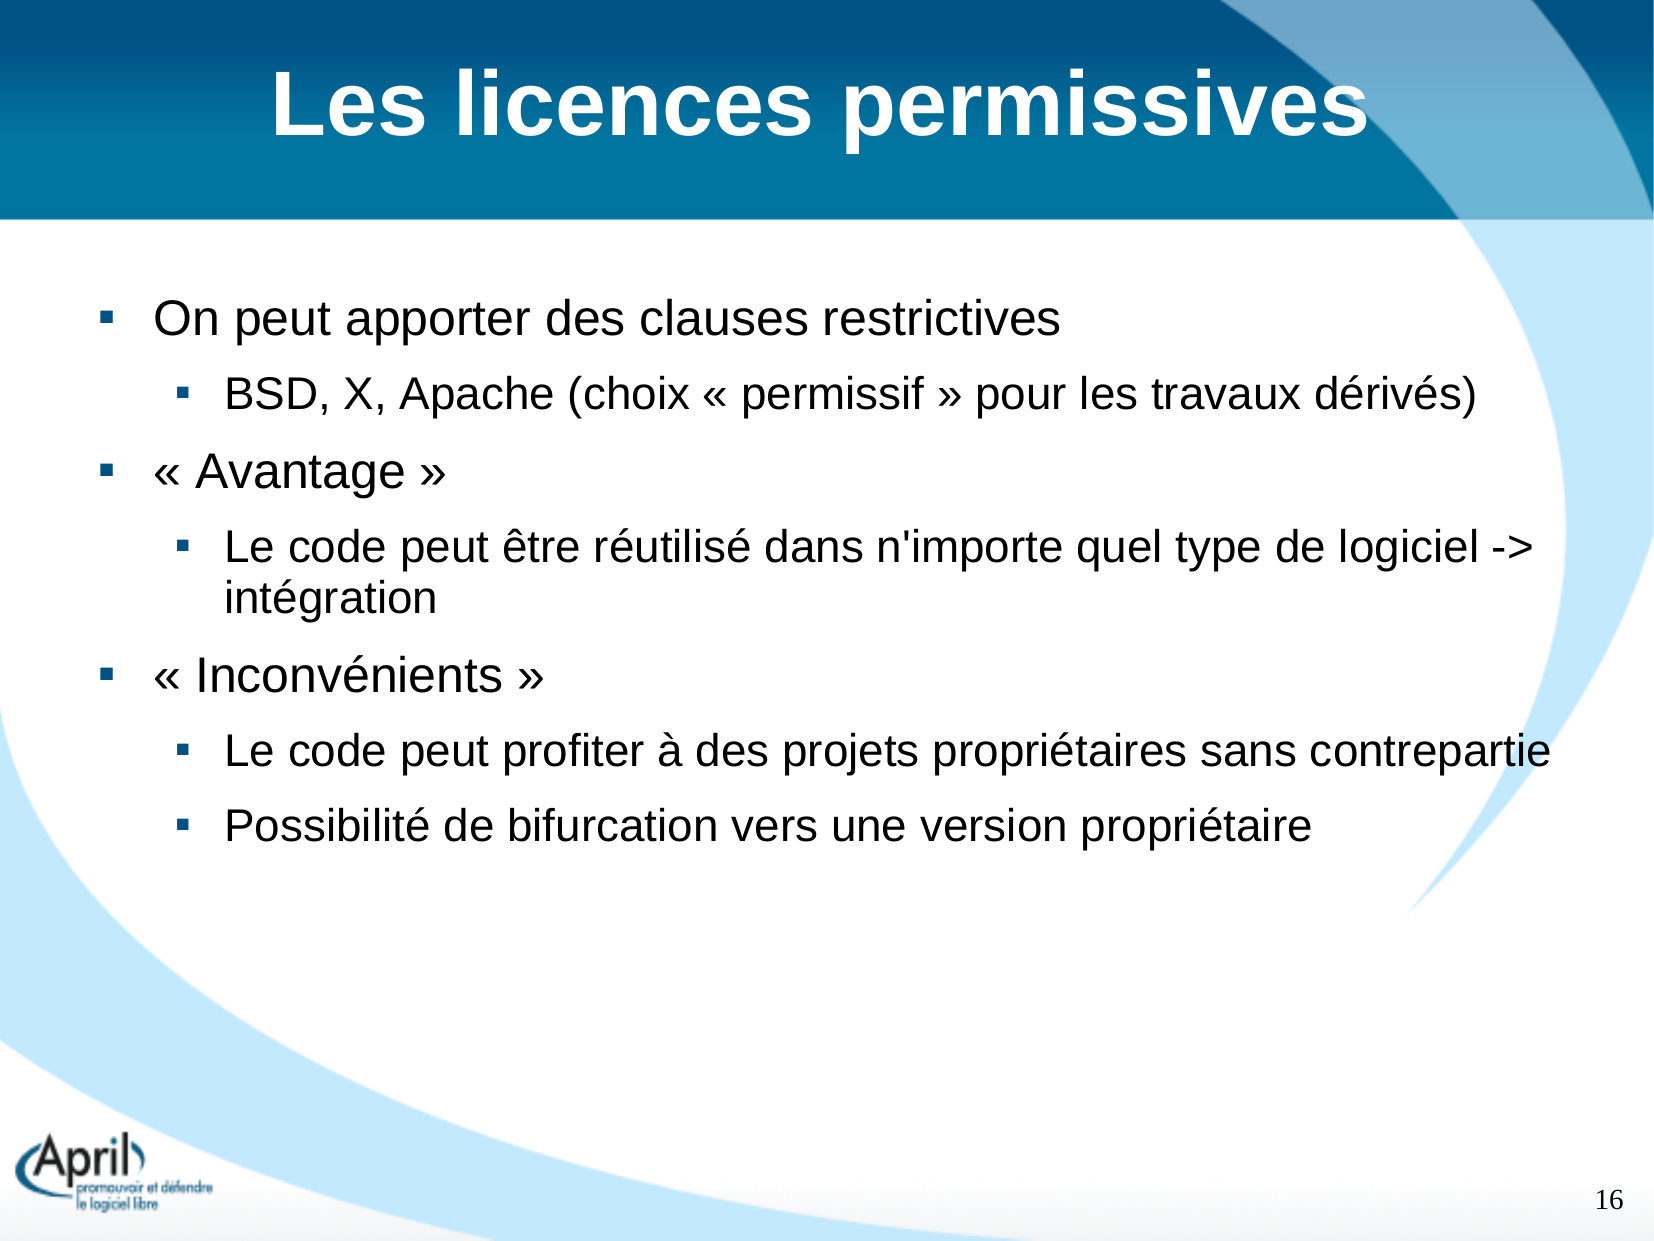

# Les licences permissives
On peut apporter des clauses restrictives
BSD, X, Apache (choix « permissif » pour les travaux dérivés)
« Avantage »
Le code peut être réutilisé dans n'importe quel type de logiciel -> intégration
« Inconvénients »
Le code peut profiter à des projets propriétaires sans contrepartie
Possibilité de bifurcation vers une version propriétaire
16